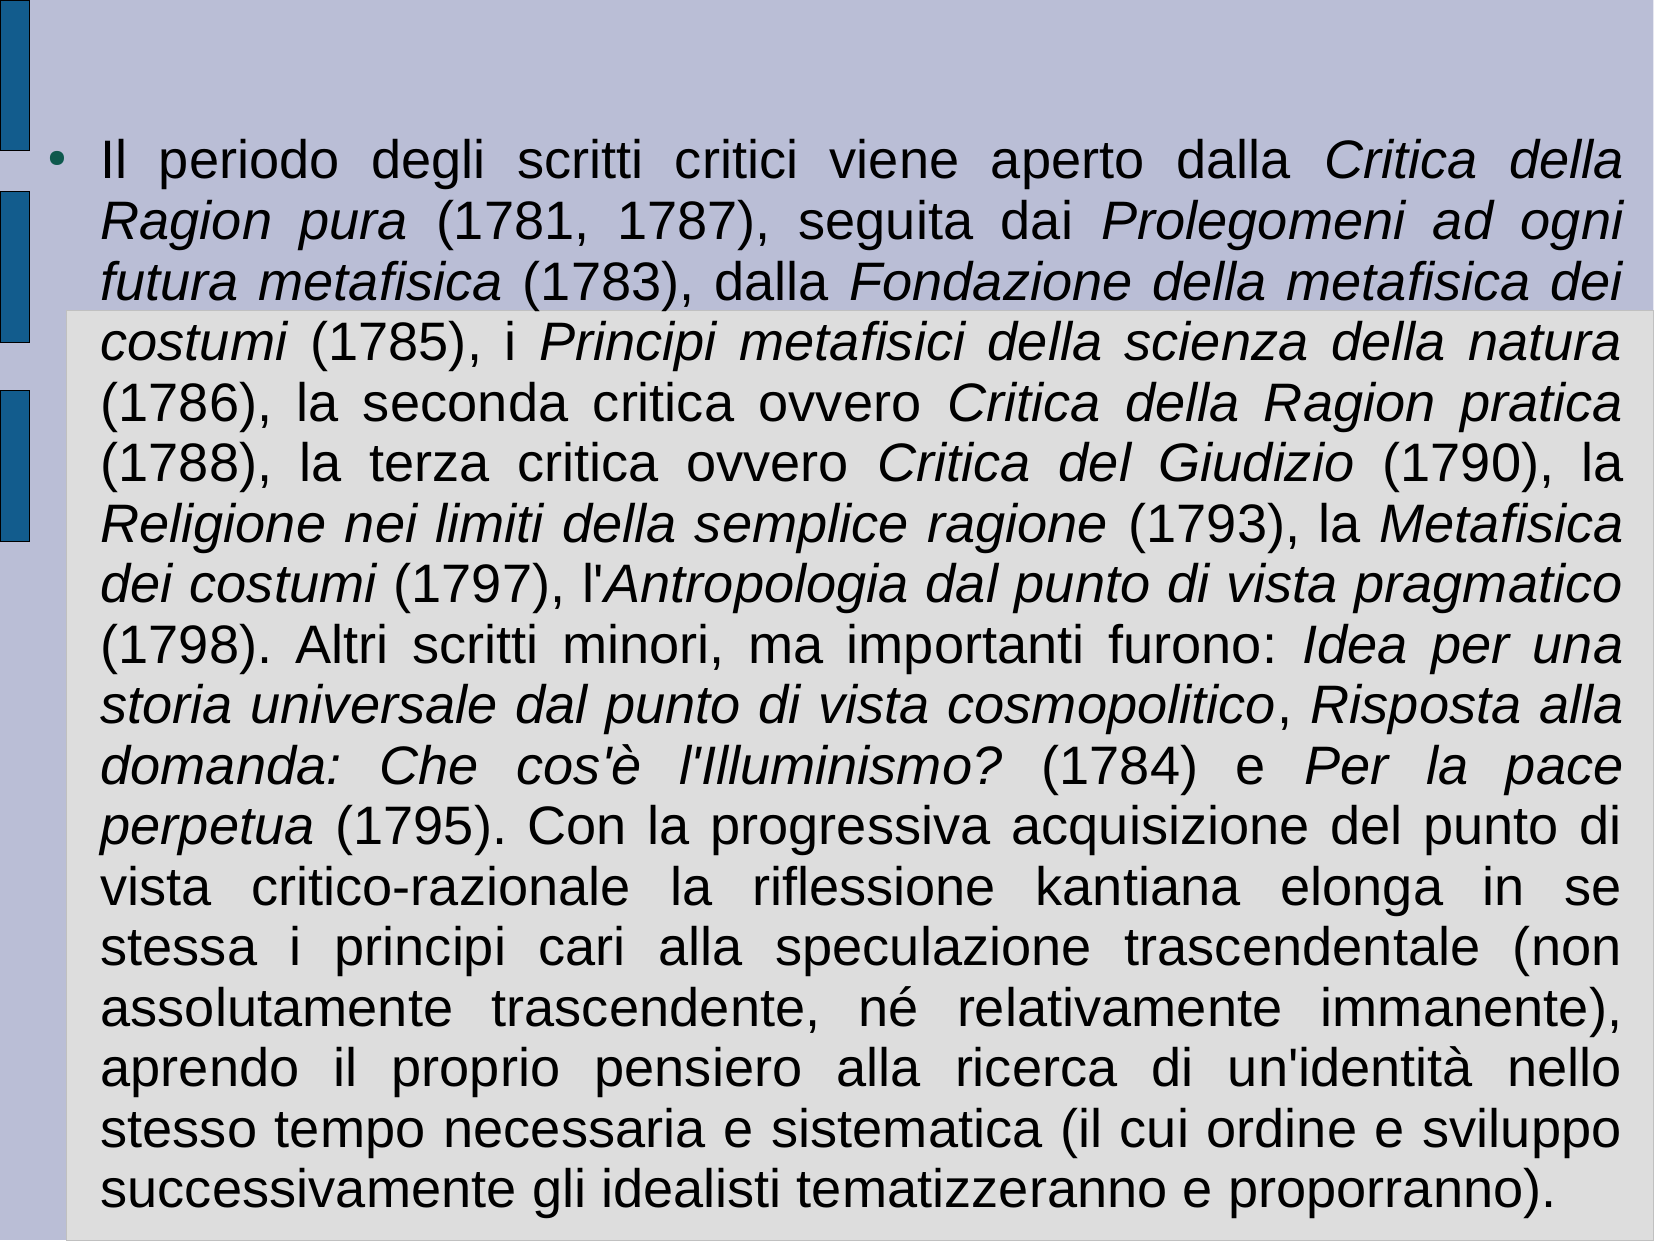

#
Il periodo degli scritti critici viene aperto dalla Critica della Ragion pura (1781, 1787), seguita dai Prolegomeni ad ogni futura metafisica (1783), dalla Fondazione della metafisica dei costumi (1785), i Principi metafisici della scienza della natura (1786), la seconda critica ovvero Critica della Ragion pratica (1788), la terza critica ovvero Critica del Giudizio (1790), la Religione nei limiti della semplice ragione (1793), la Metafisica dei costumi (1797), l'Antropologia dal punto di vista pragmatico (1798). Altri scritti minori, ma importanti furono: Idea per una storia universale dal punto di vista cosmopolitico, Risposta alla domanda: Che cos'è l'Illuminismo? (1784) e Per la pace perpetua (1795). Con la progressiva acquisizione del punto di vista critico-razionale la riflessione kantiana elonga in se stessa i principi cari alla speculazione trascendentale (non assolutamente trascendente, né relativamente immanente), aprendo il proprio pensiero alla ricerca di un'identità nello stesso tempo necessaria e sistematica (il cui ordine e sviluppo successivamente gli idealisti tematizzeranno e proporranno).